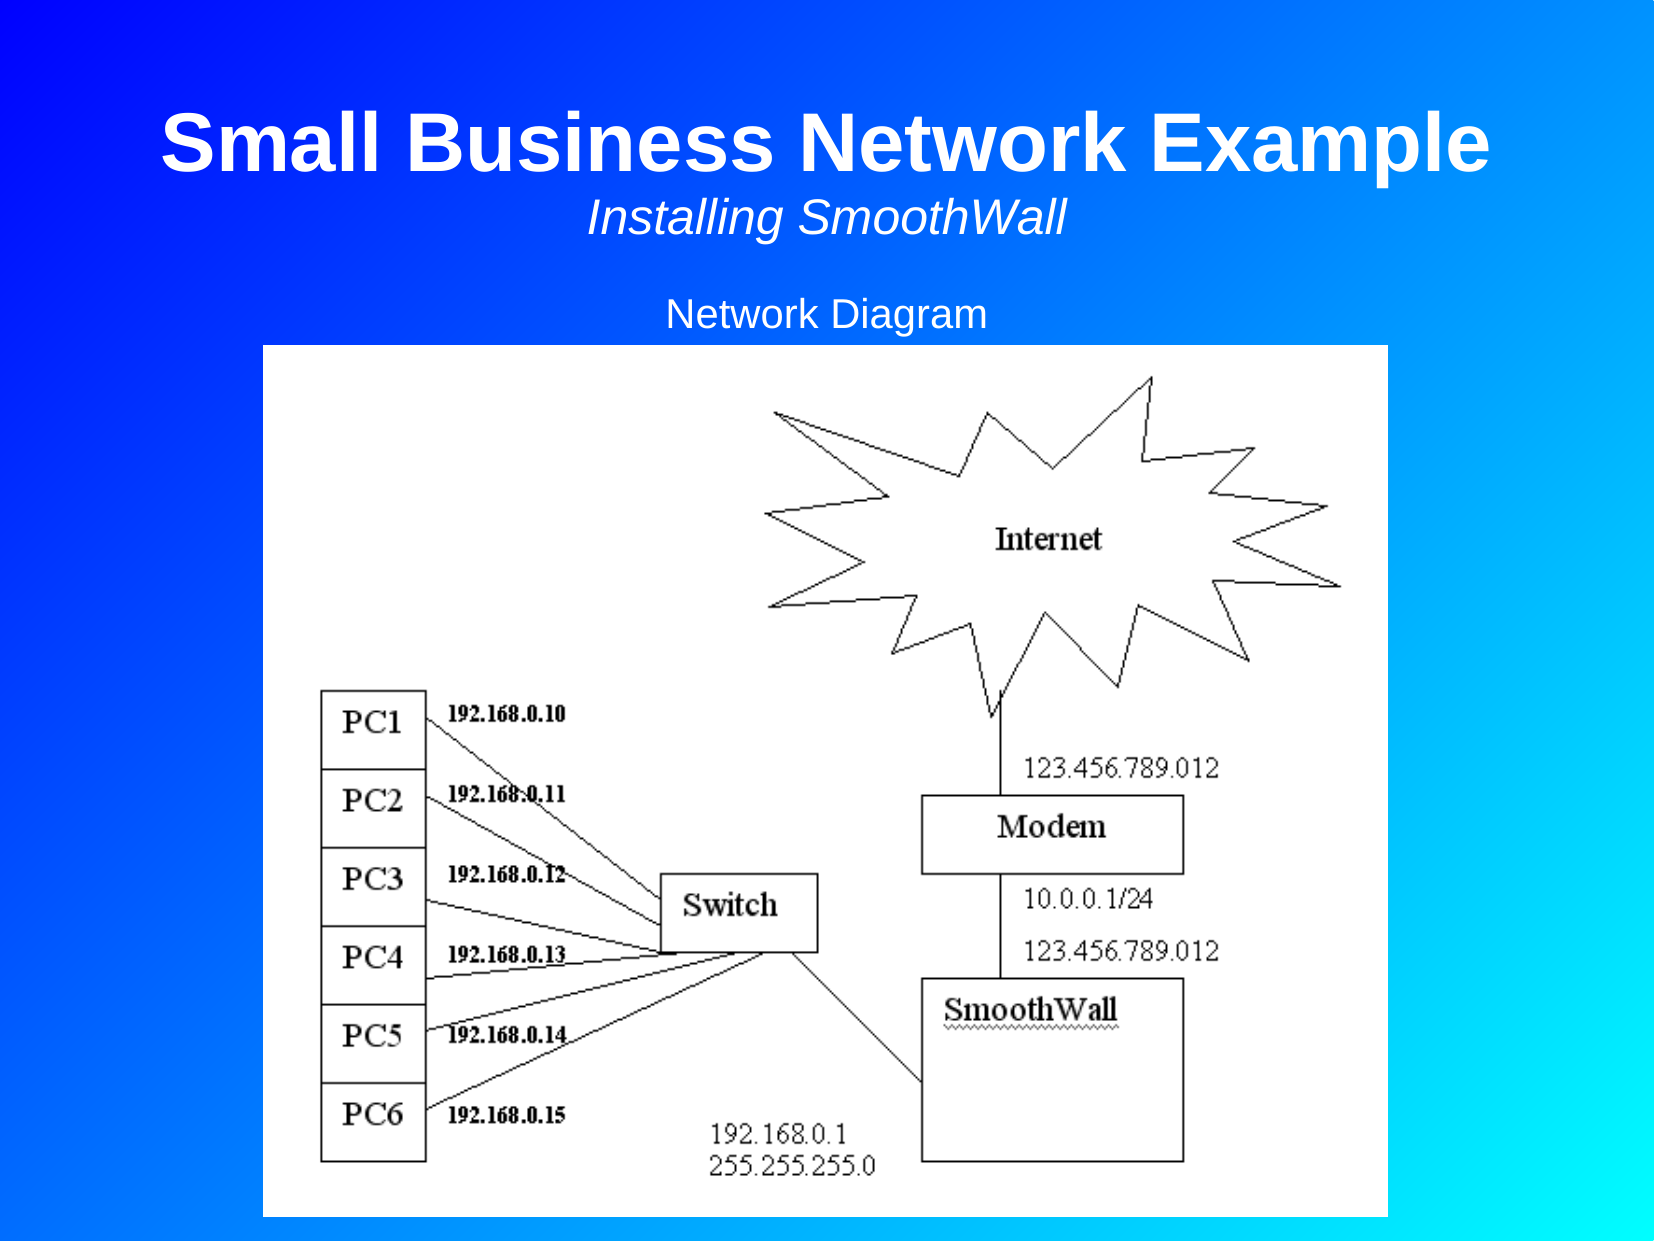

Small Business Network Example
Installing SmoothWall
Network Diagram